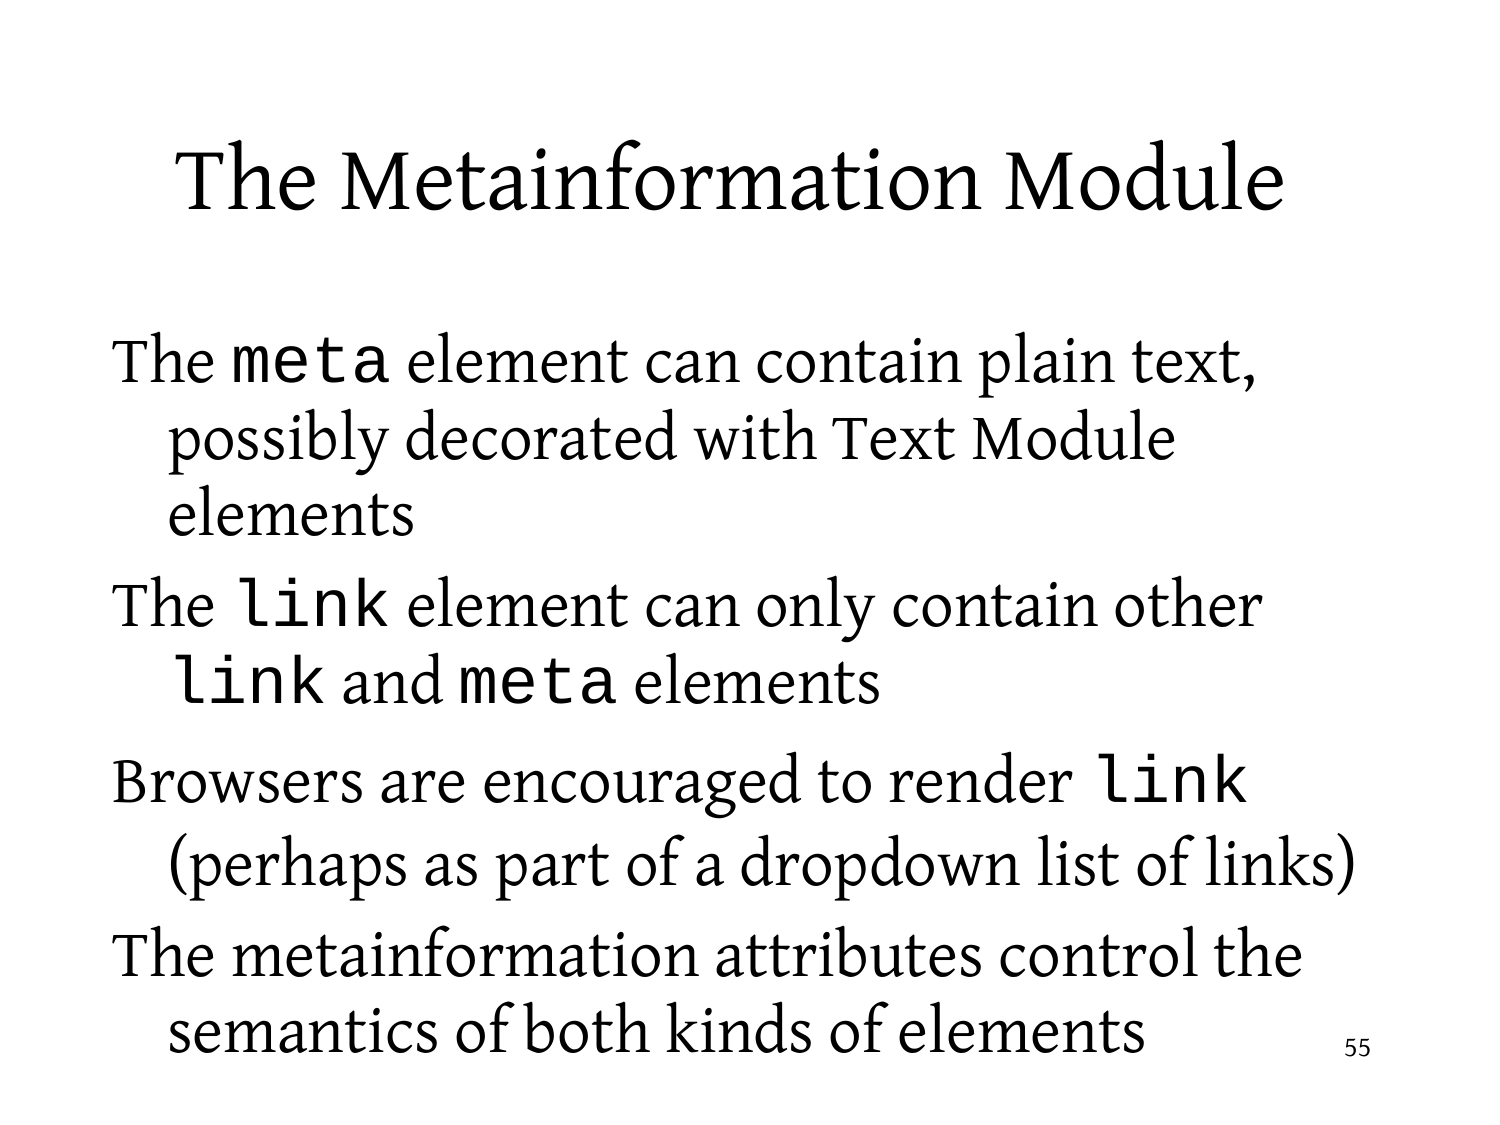

# The Metainformation Module
The meta element can contain plain text, possibly decorated with Text Module elements
The link element can only contain other link and meta elements
Browsers are encouraged to render link (perhaps as part of a dropdown list of links)
The metainformation attributes control the semantics of both kinds of elements